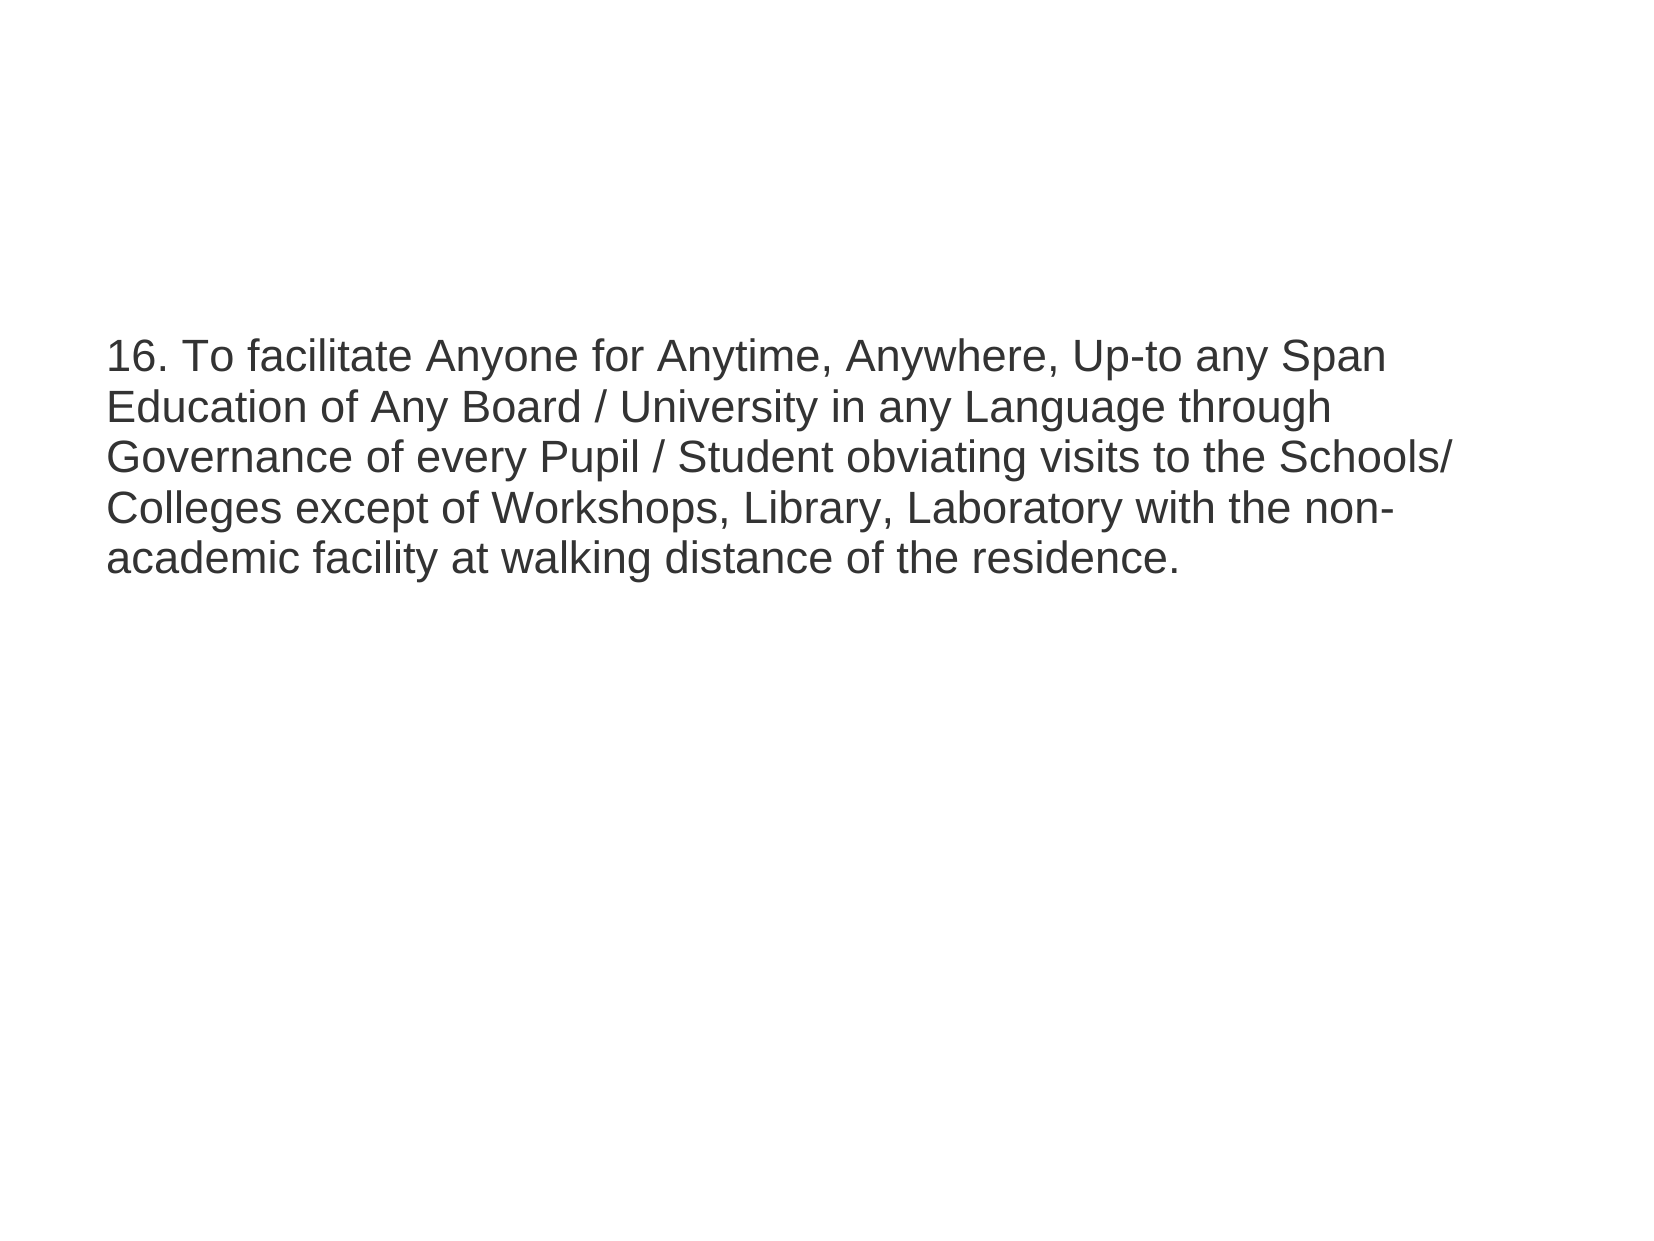

#
16. To facilitate Anyone for Anytime, Anywhere, Up-to any Span Education of Any Board / University in any Language through Governance of every Pupil / Student obviating visits to the Schools/ Colleges except of Workshops, Library, Laboratory with the non-academic facility at walking distance of the residence.